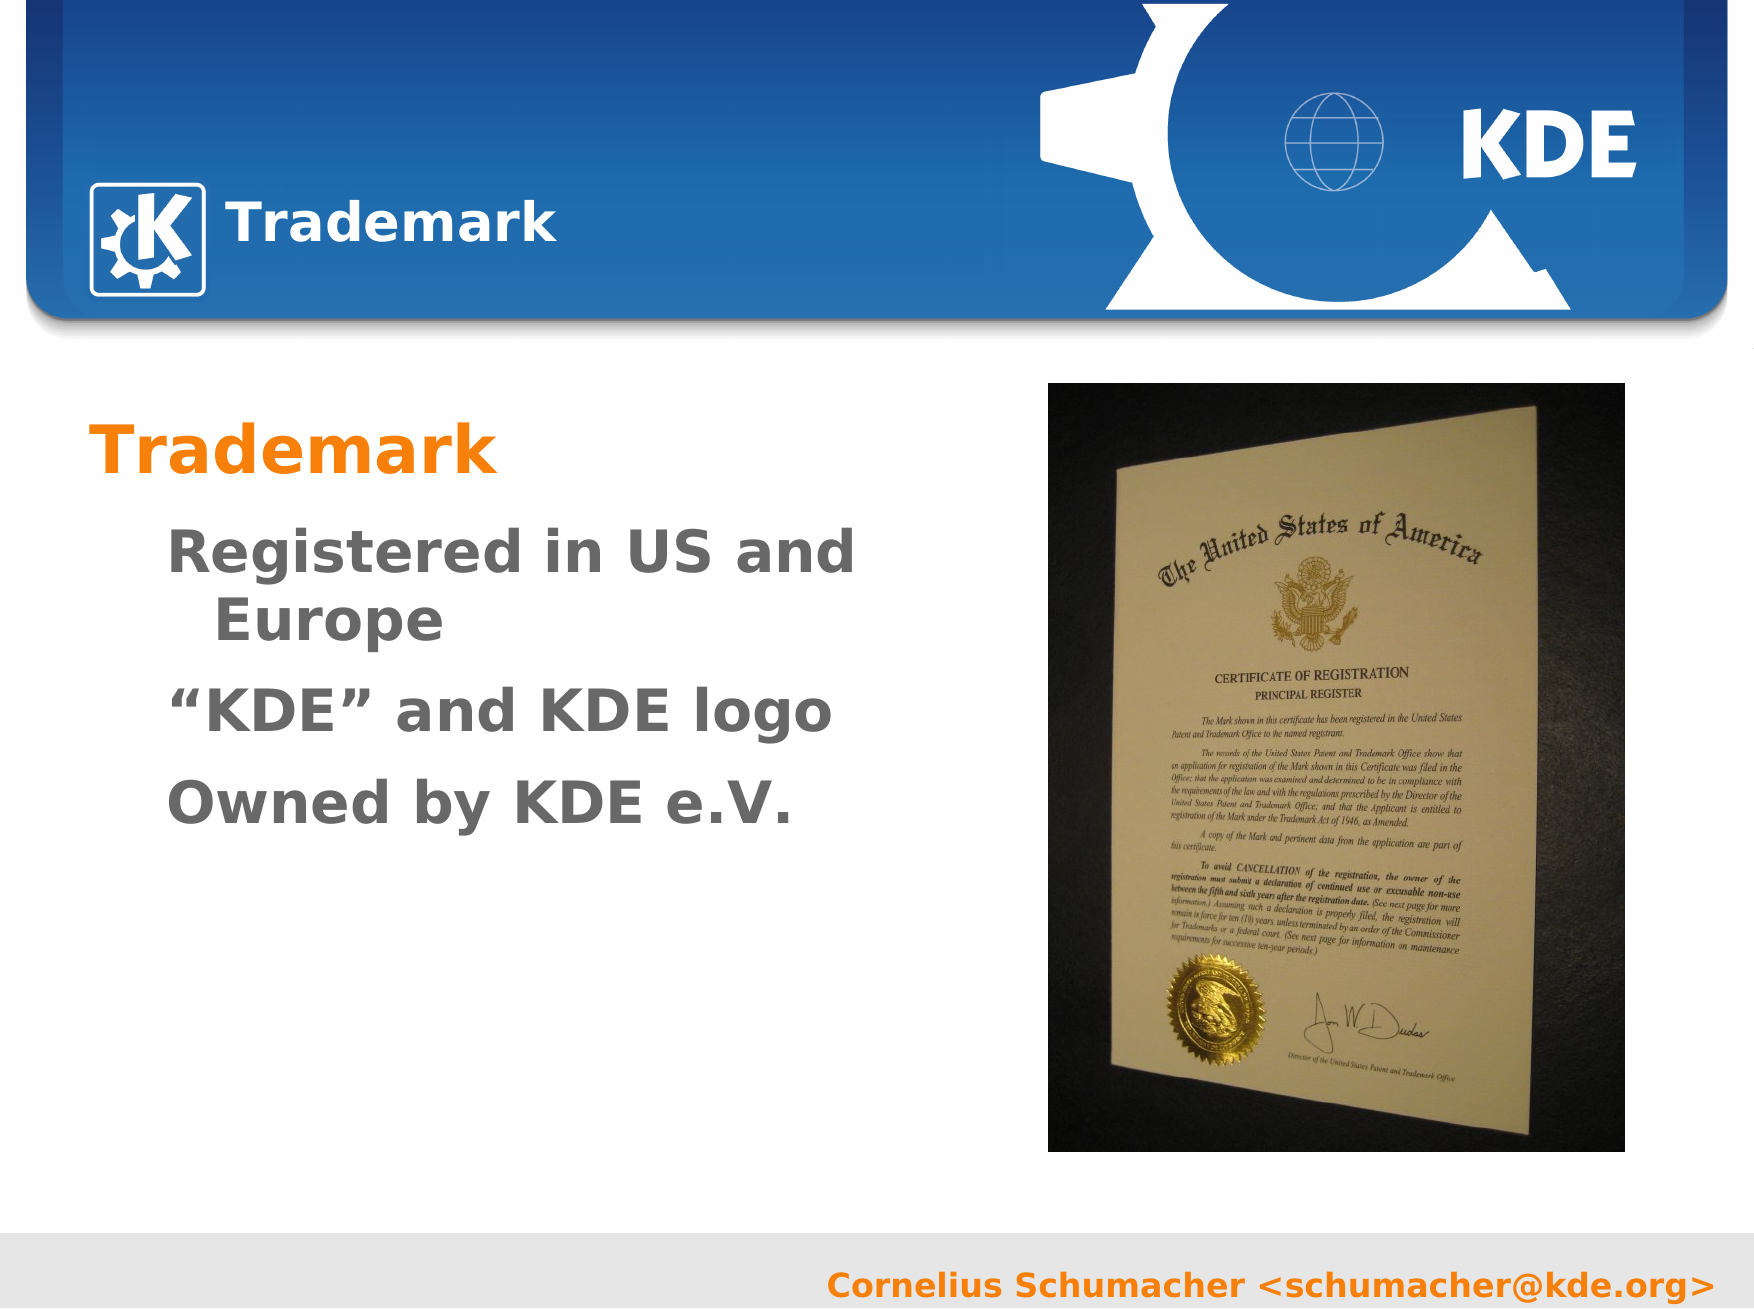

# Trademark
Trademark
Registered in US and Europe
“KDE” and KDE logo
Owned by KDE e.V.